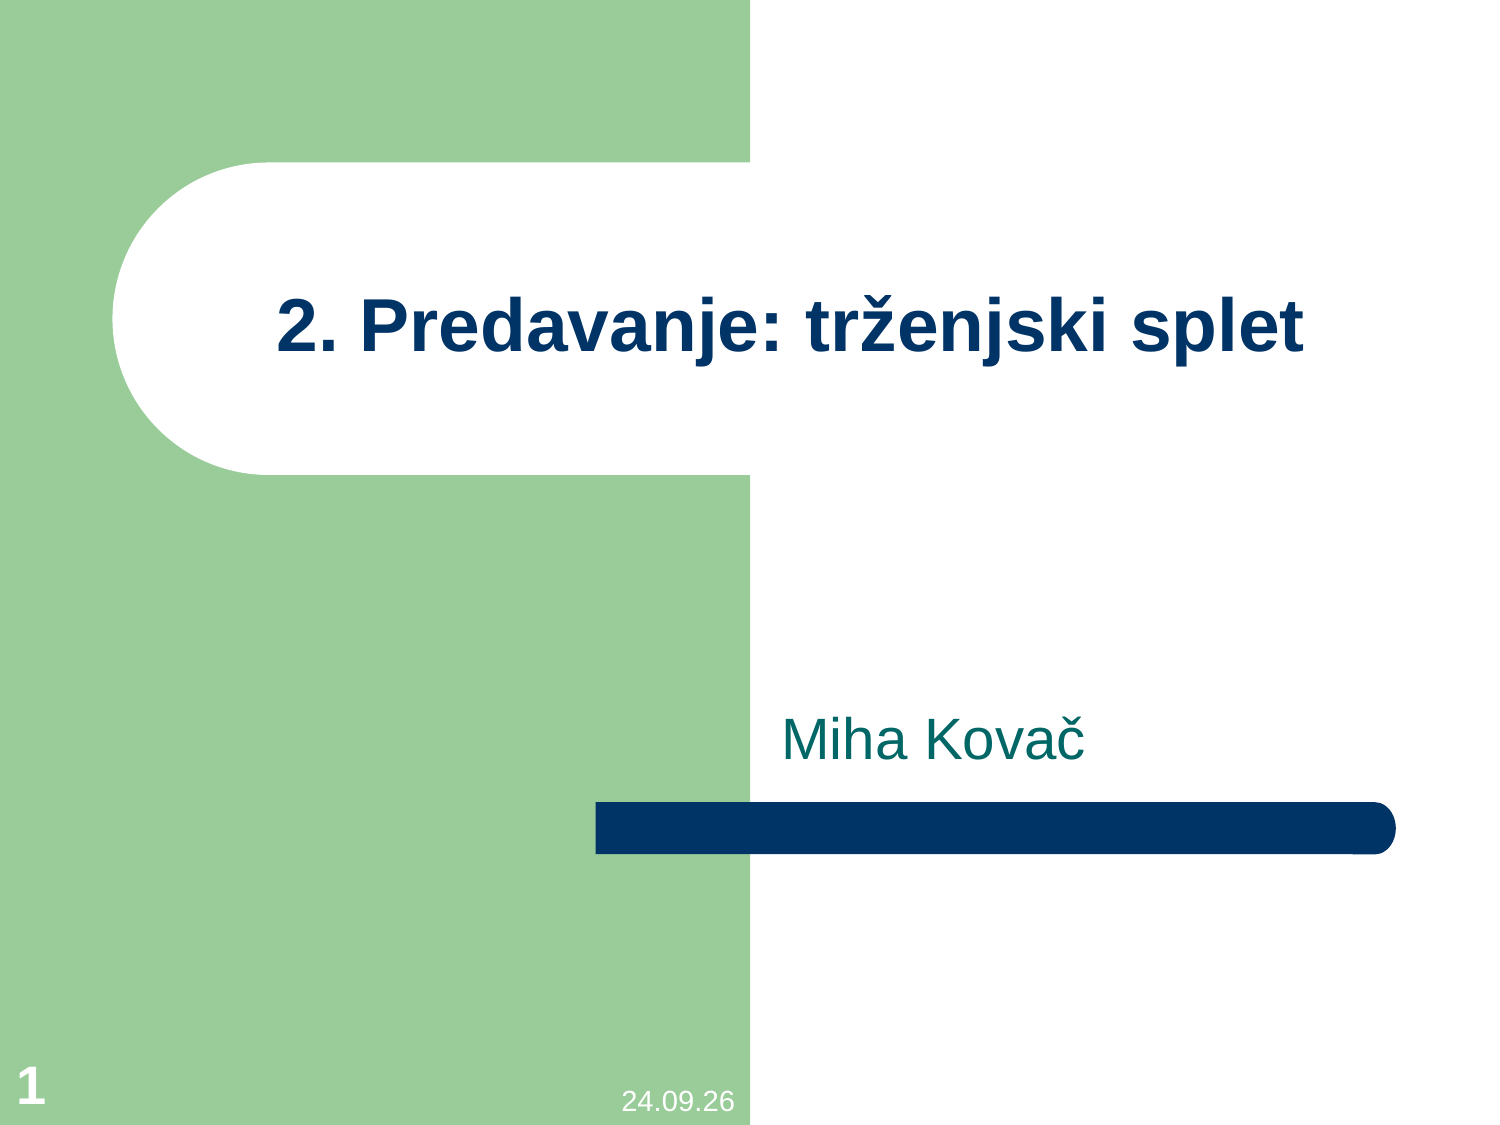

# 2. Predavanje: trženjski splet
Miha Kovač
1